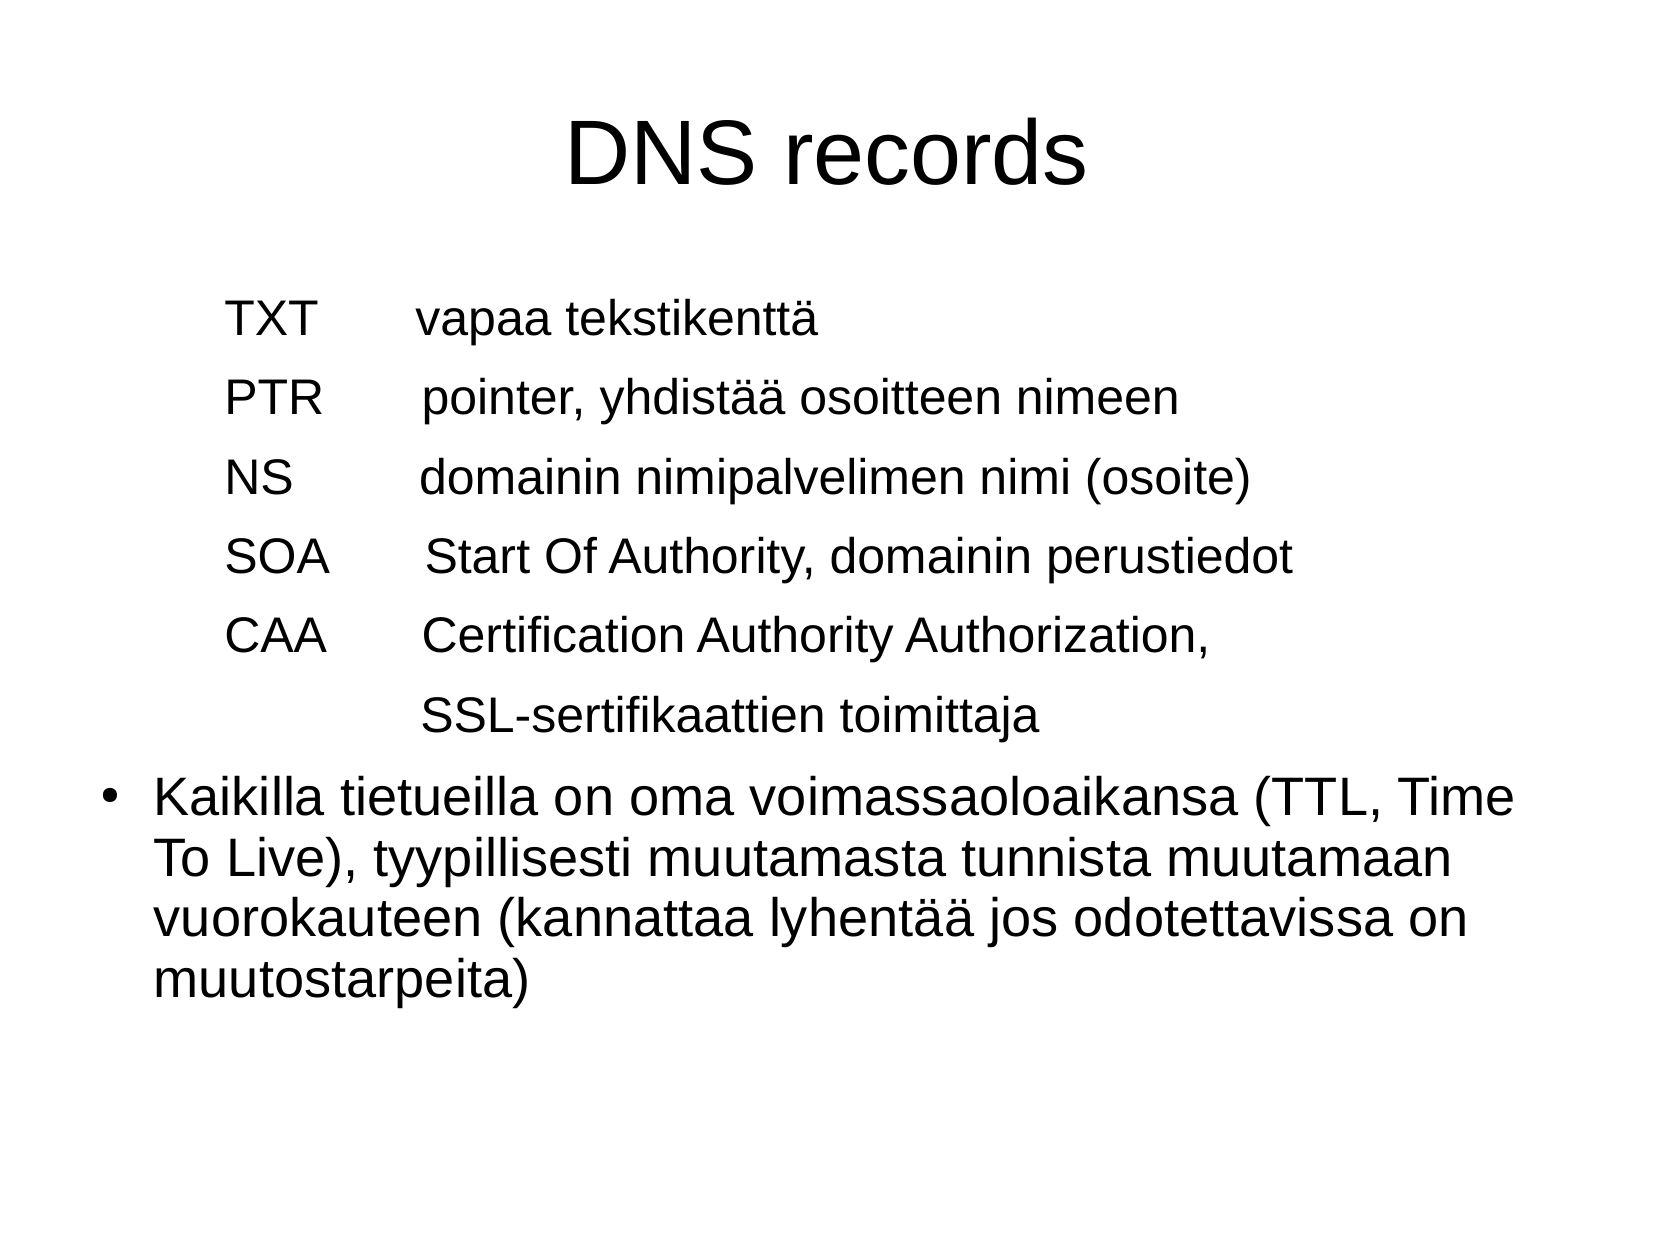

# DNS records
TXT vapaa tekstikenttä
PTR pointer, yhdistää osoitteen nimeen
NS domainin nimipalvelimen nimi (osoite)
SOA Start Of Authority, domainin perustiedot
CAA Certification Authority Authorization,
 SSL-sertifikaattien toimittaja
Kaikilla tietueilla on oma voimassaoloaikansa (TTL, Time To Live), tyypillisesti muutamasta tunnista muutamaan vuorokauteen (kannattaa lyhentää jos odotettavissa on muutostarpeita)